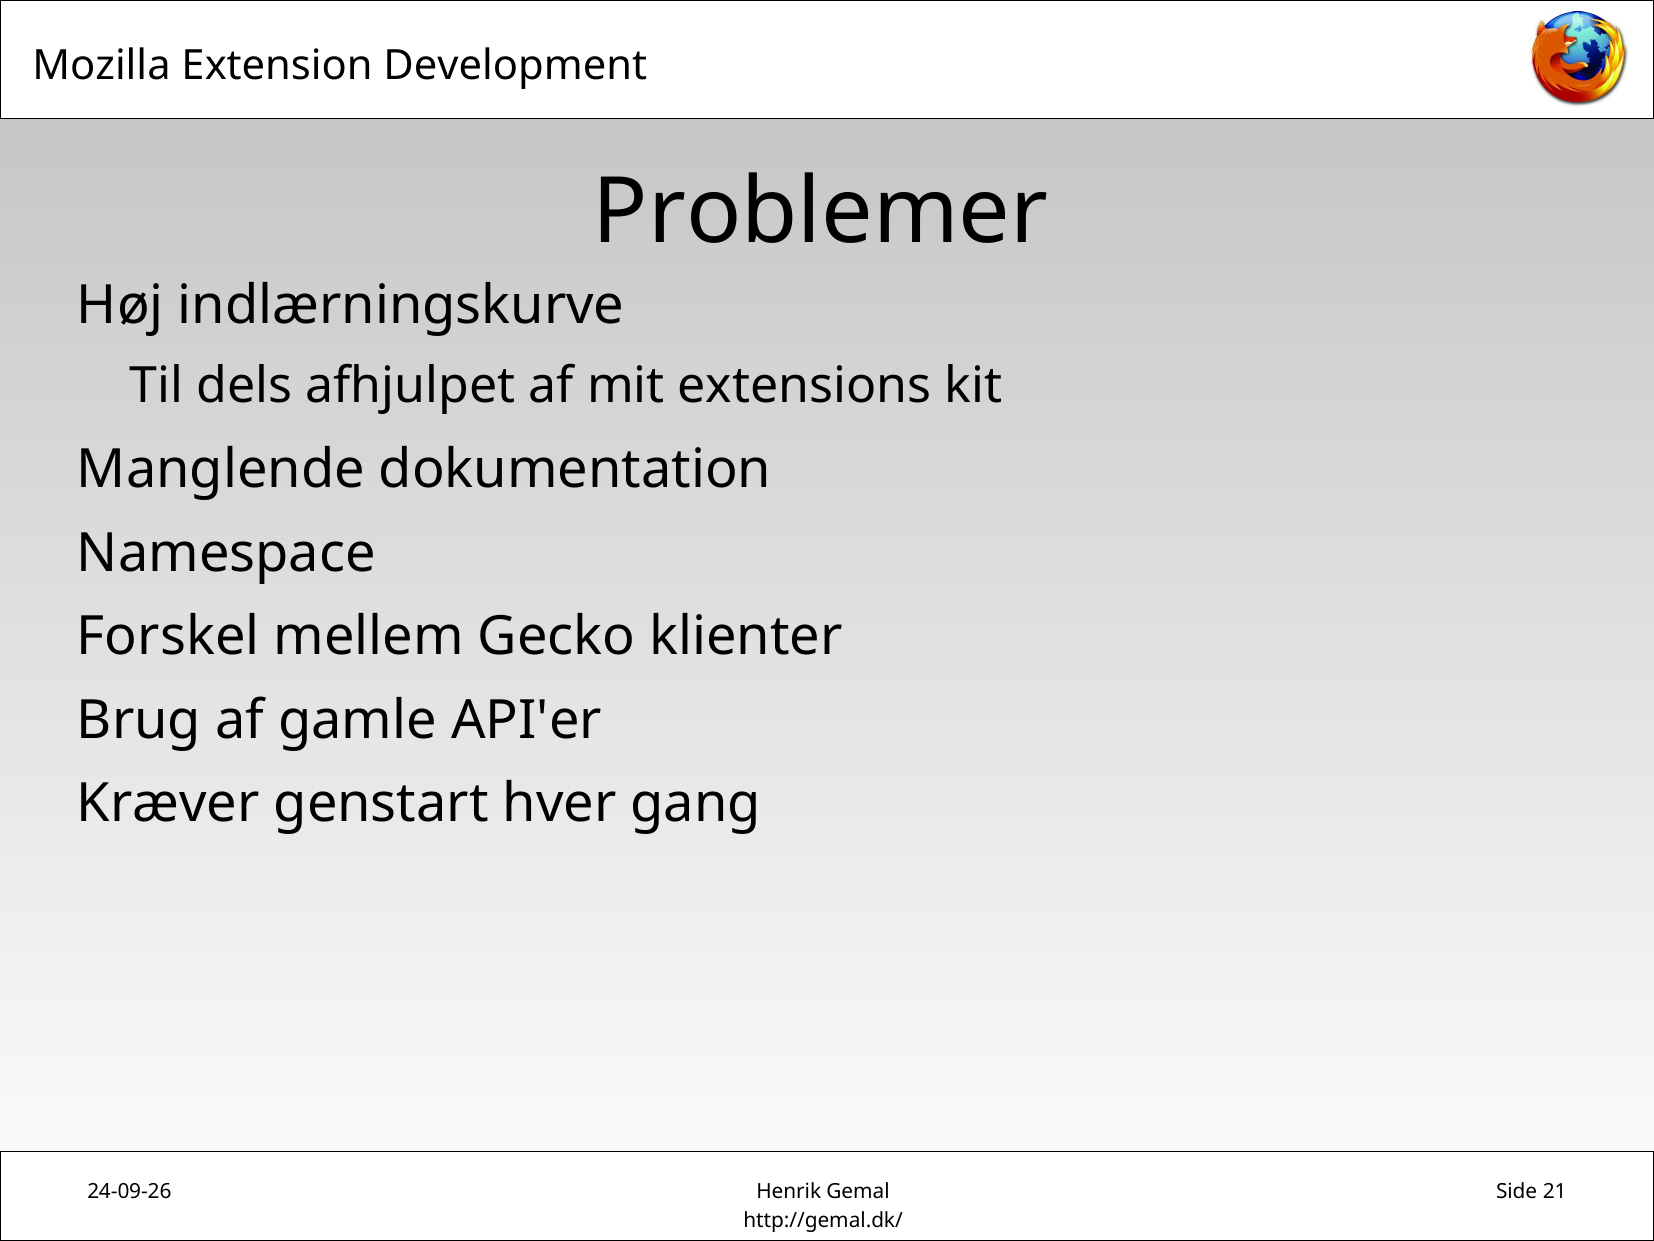

# Problemer
Høj indlærningskurve
Til dels afhjulpet af mit extensions kit
Manglende dokumentation
Namespace
Forskel mellem Gecko klienter
Brug af gamle API'er
Kræver genstart hver gang
21